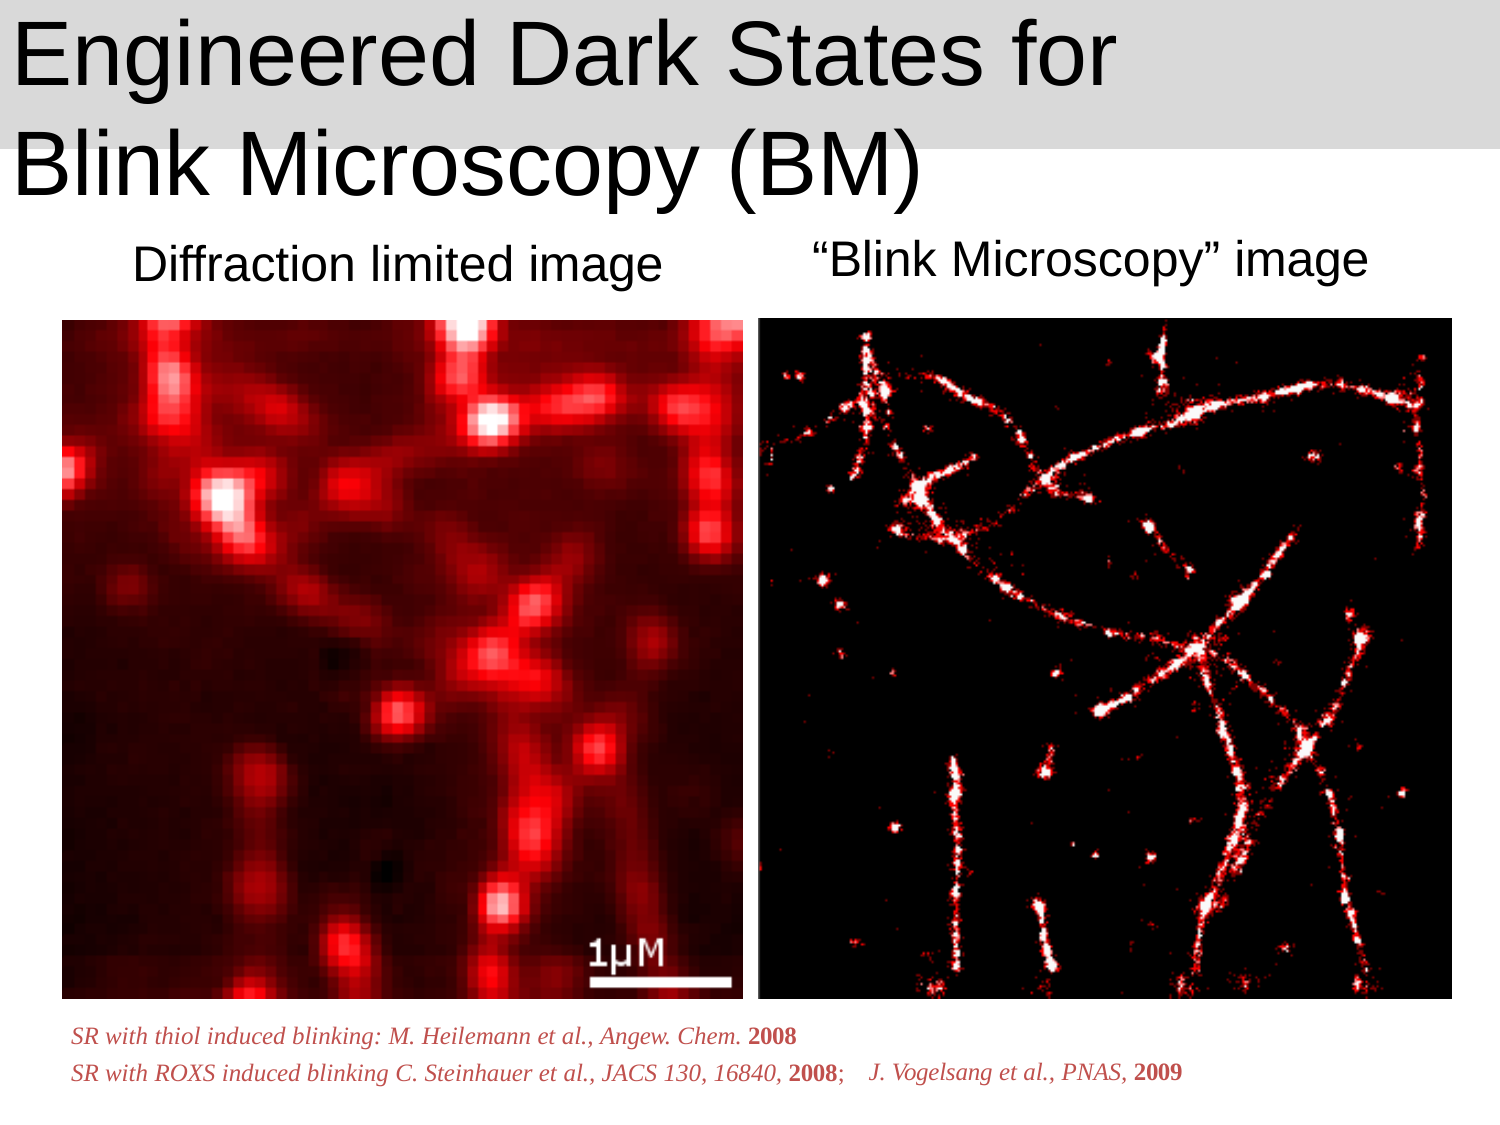

# Engineered Dark States for Blink Microscopy (BM)
“Blink Microscopy” image
Diffraction limited image
SR with thiol induced blinking: M. Heilemann et al., Angew. Chem. 2008
SR with ROXS induced blinking C. Steinhauer et al., JACS 130, 16840, 2008;
J. Vogelsang et al., PNAS, 2009